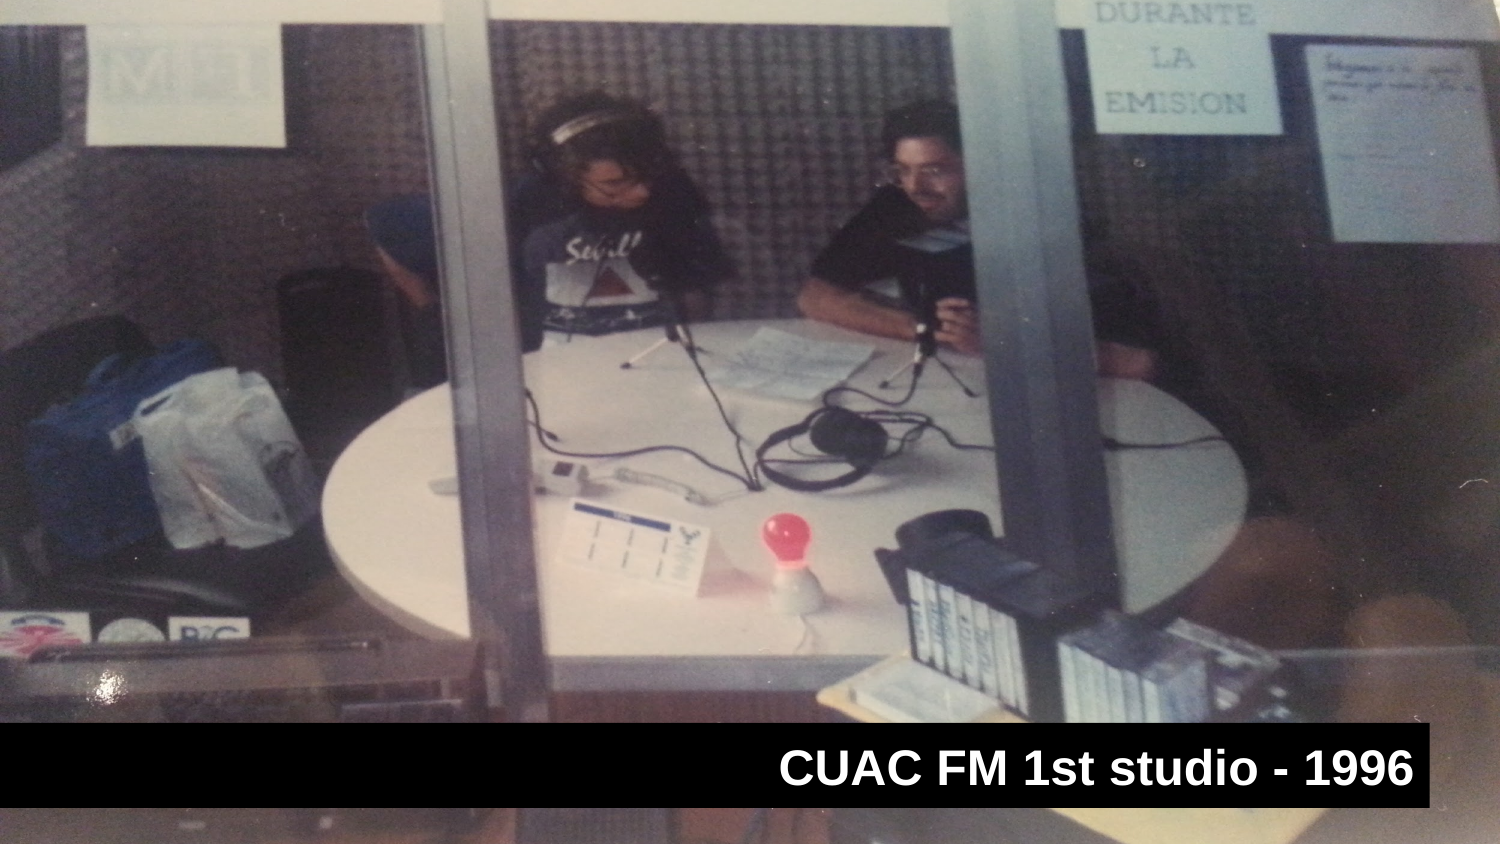

# CUAC FM 1st studio - 1996